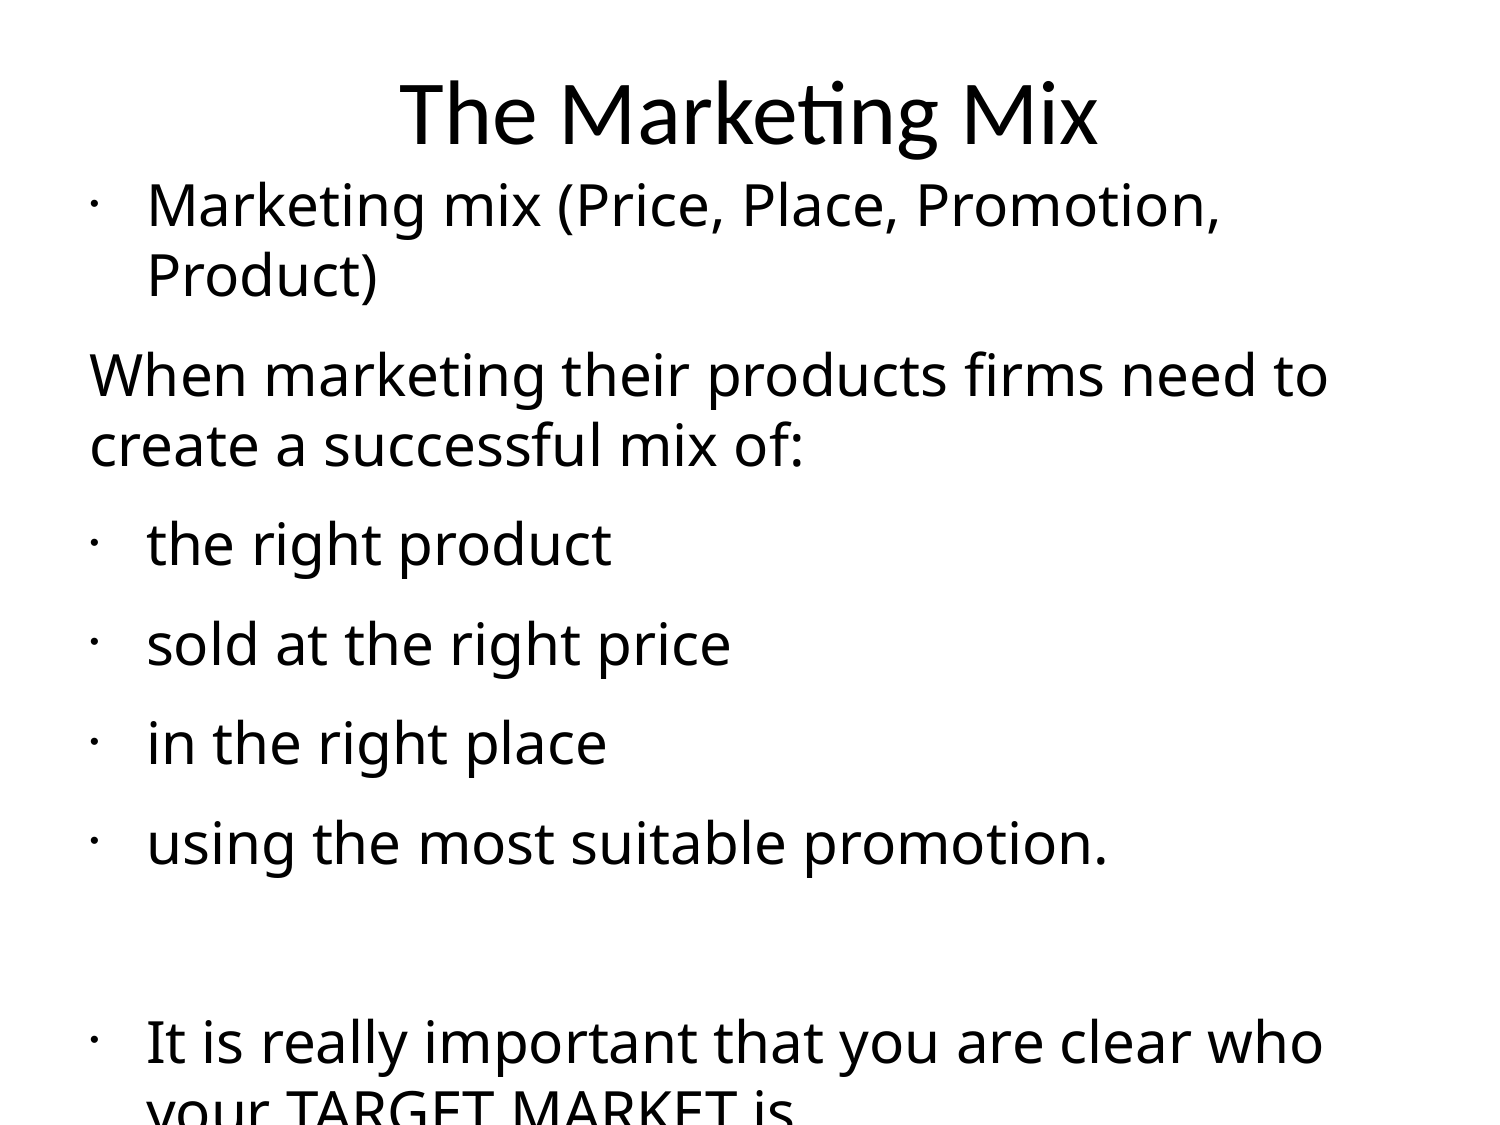

# The Marketing Mix
Marketing mix (Price, Place, Promotion, Product)
When marketing their products firms need to create a successful mix of:
the right product
sold at the right price
in the right place
using the most suitable promotion.
It is really important that you are clear who your TARGET MARKET is.